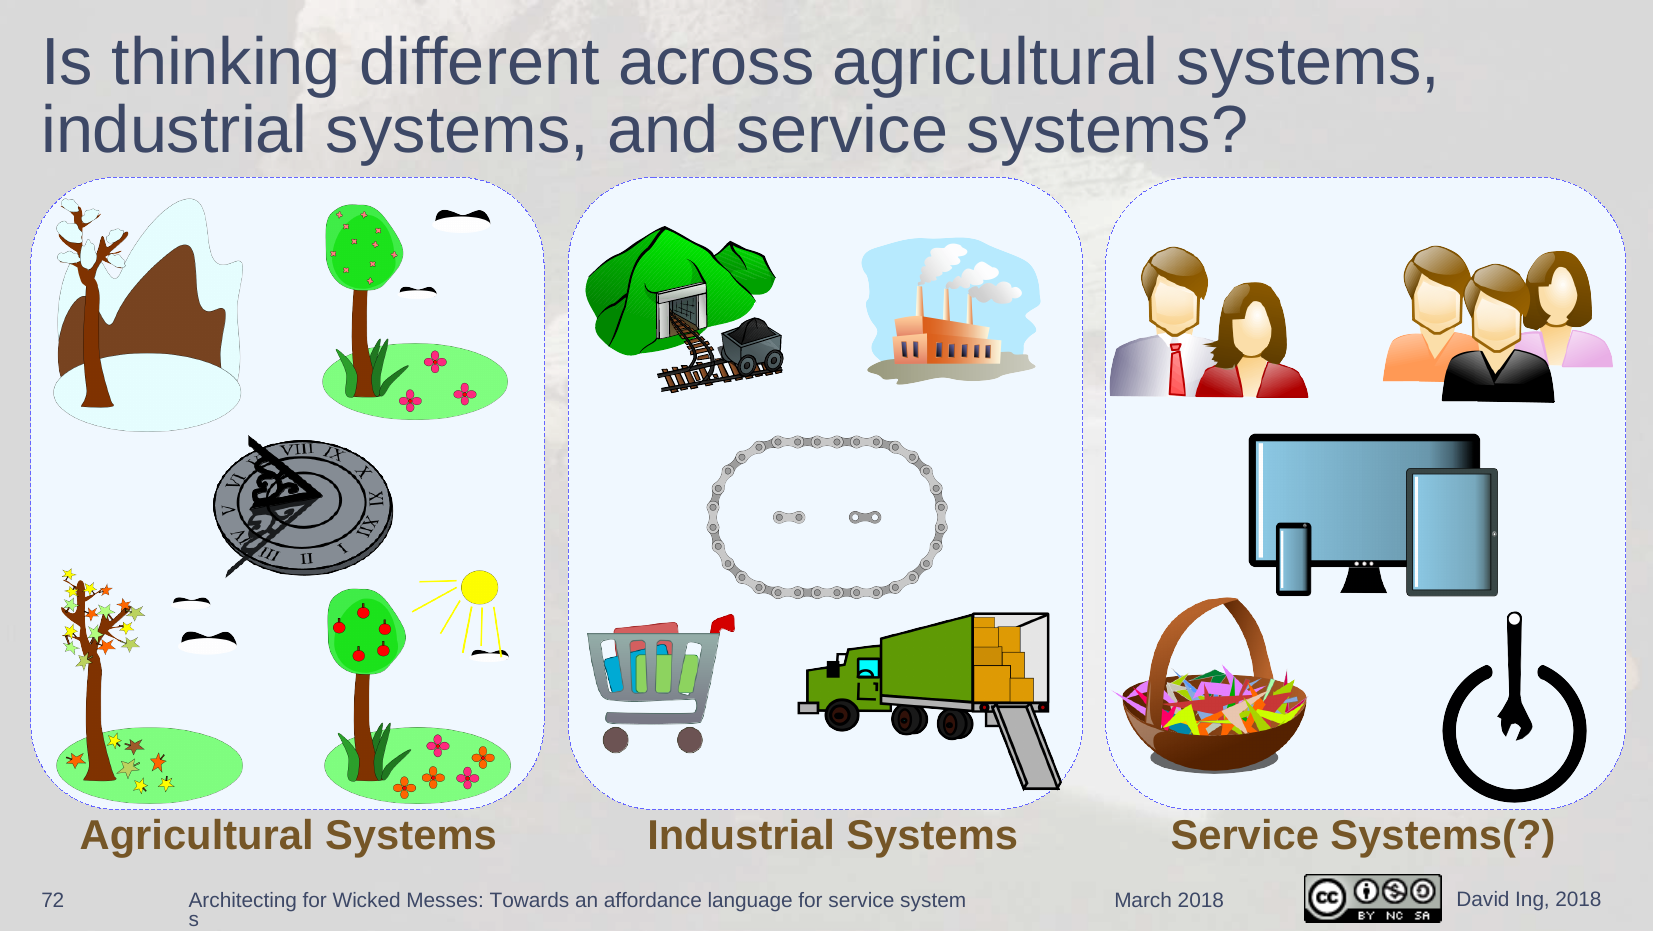

# Is thinking different across agricultural systems, industrial systems, and service systems?
Agricultural Systems
Industrial Systems
Service Systems(?)
Architecting for Wicked Messes: Towards an affordance language for service systems
March 2018
72